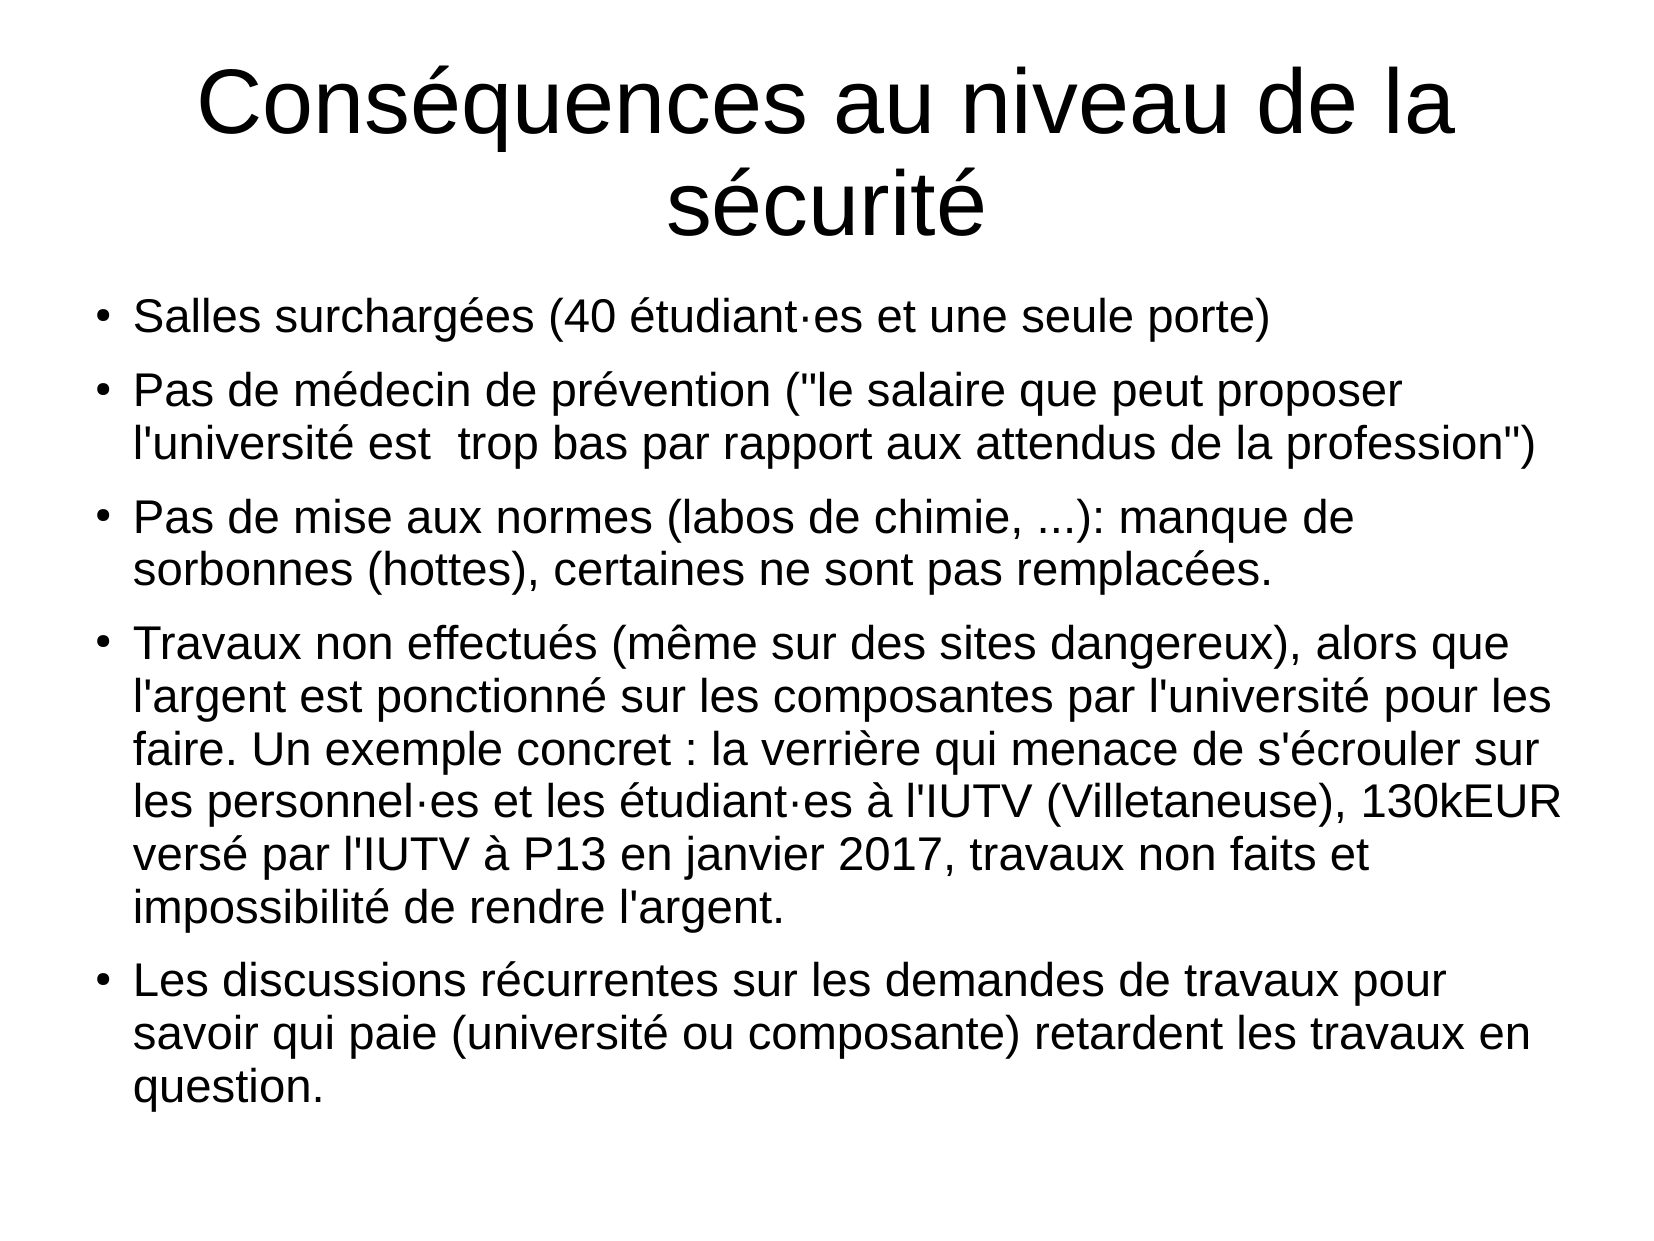

# Conséquences au niveau de la sécurité
Salles surchargées (40 étudiant·es et une seule porte)
Pas de médecin de prévention ("le salaire que peut proposer l'université est trop bas par rapport aux attendus de la profession")
Pas de mise aux normes (labos de chimie, ...): manque de sorbonnes (hottes), certaines ne sont pas remplacées.
Travaux non effectués (même sur des sites dangereux), alors que l'argent est ponctionné sur les composantes par l'université pour les faire. Un exemple concret : la verrière qui menace de s'écrouler sur les personnel·es et les étudiant·es à l'IUTV (Villetaneuse), 130kEUR versé par l'IUTV à P13 en janvier 2017, travaux non faits et impossibilité de rendre l'argent.
Les discussions récurrentes sur les demandes de travaux pour savoir qui paie (université ou composante) retardent les travaux en question.